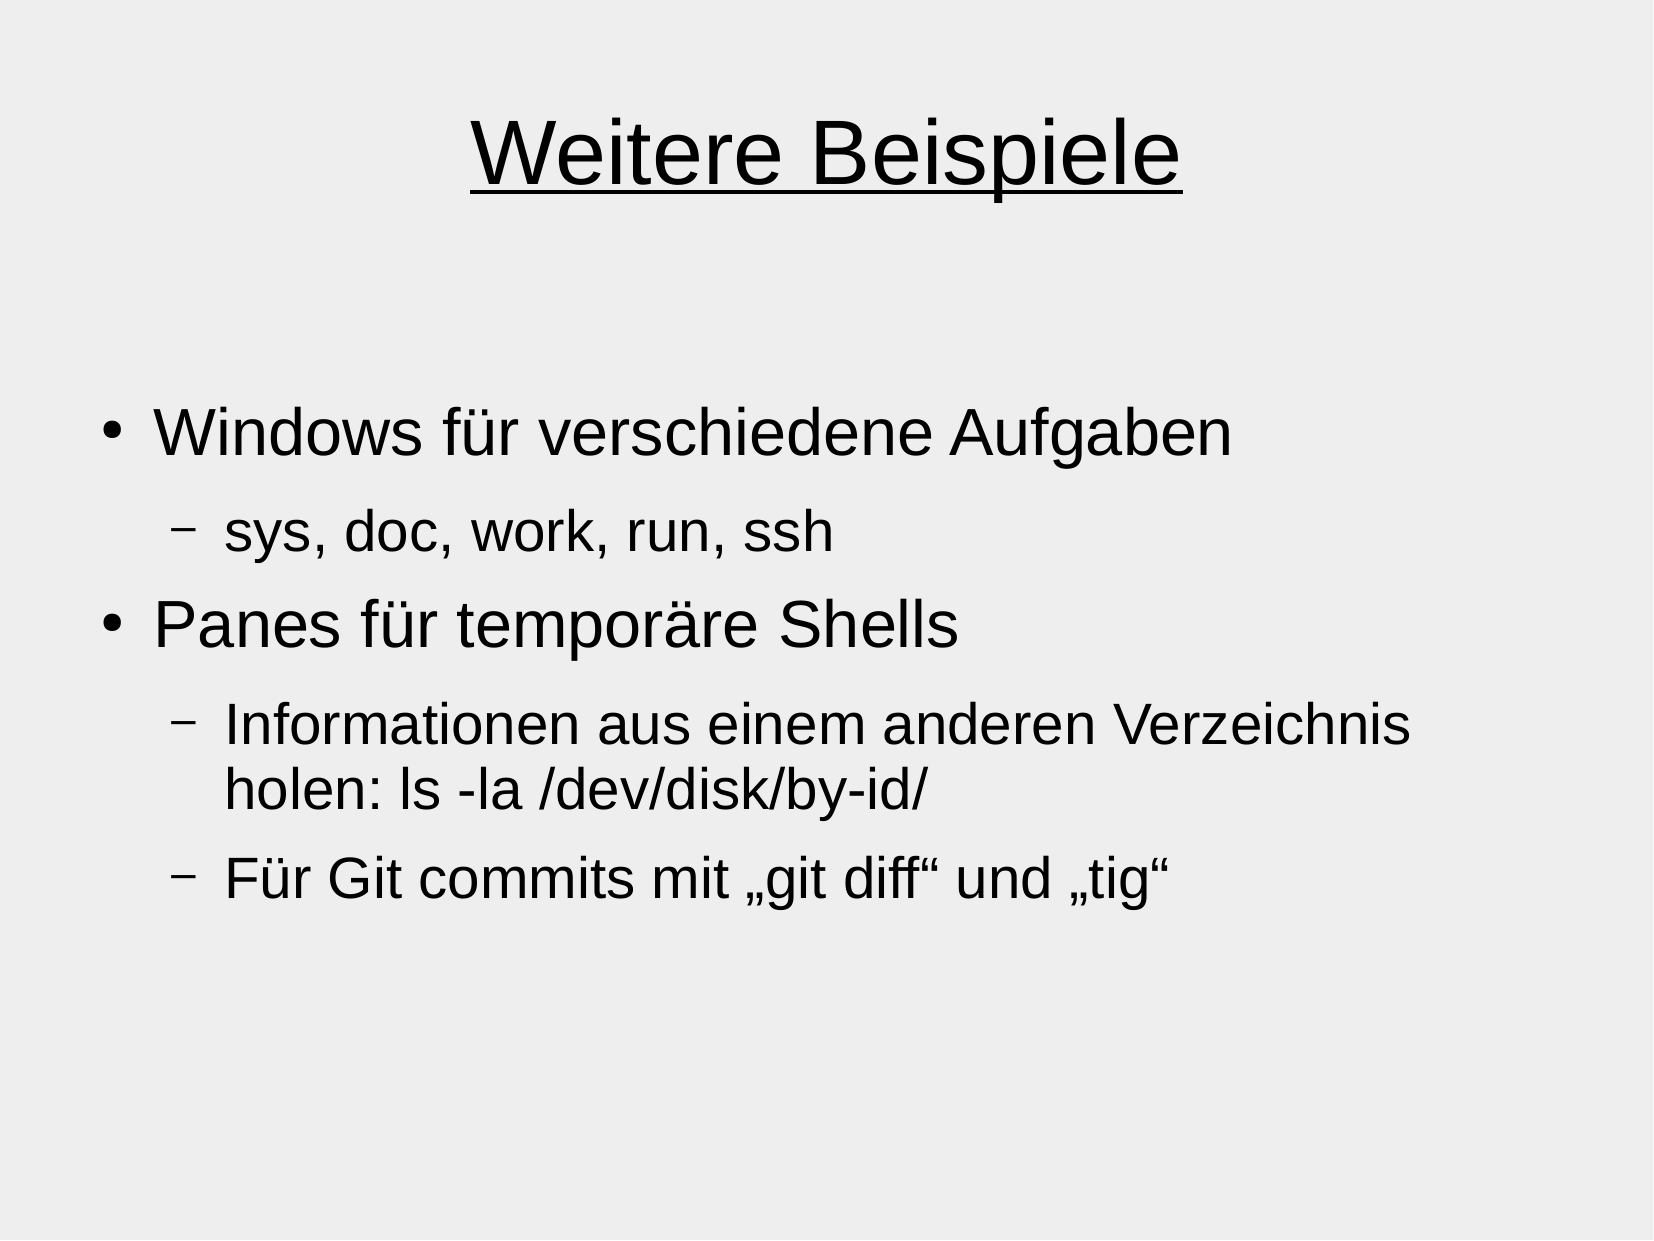

# Weitere Beispiele
Windows für verschiedene Aufgaben
sys, doc, work, run, ssh
Panes für temporäre Shells
Informationen aus einem anderen Verzeichnis holen: ls -la /dev/disk/by-id/
Für Git commits mit „git diff“ und „tig“